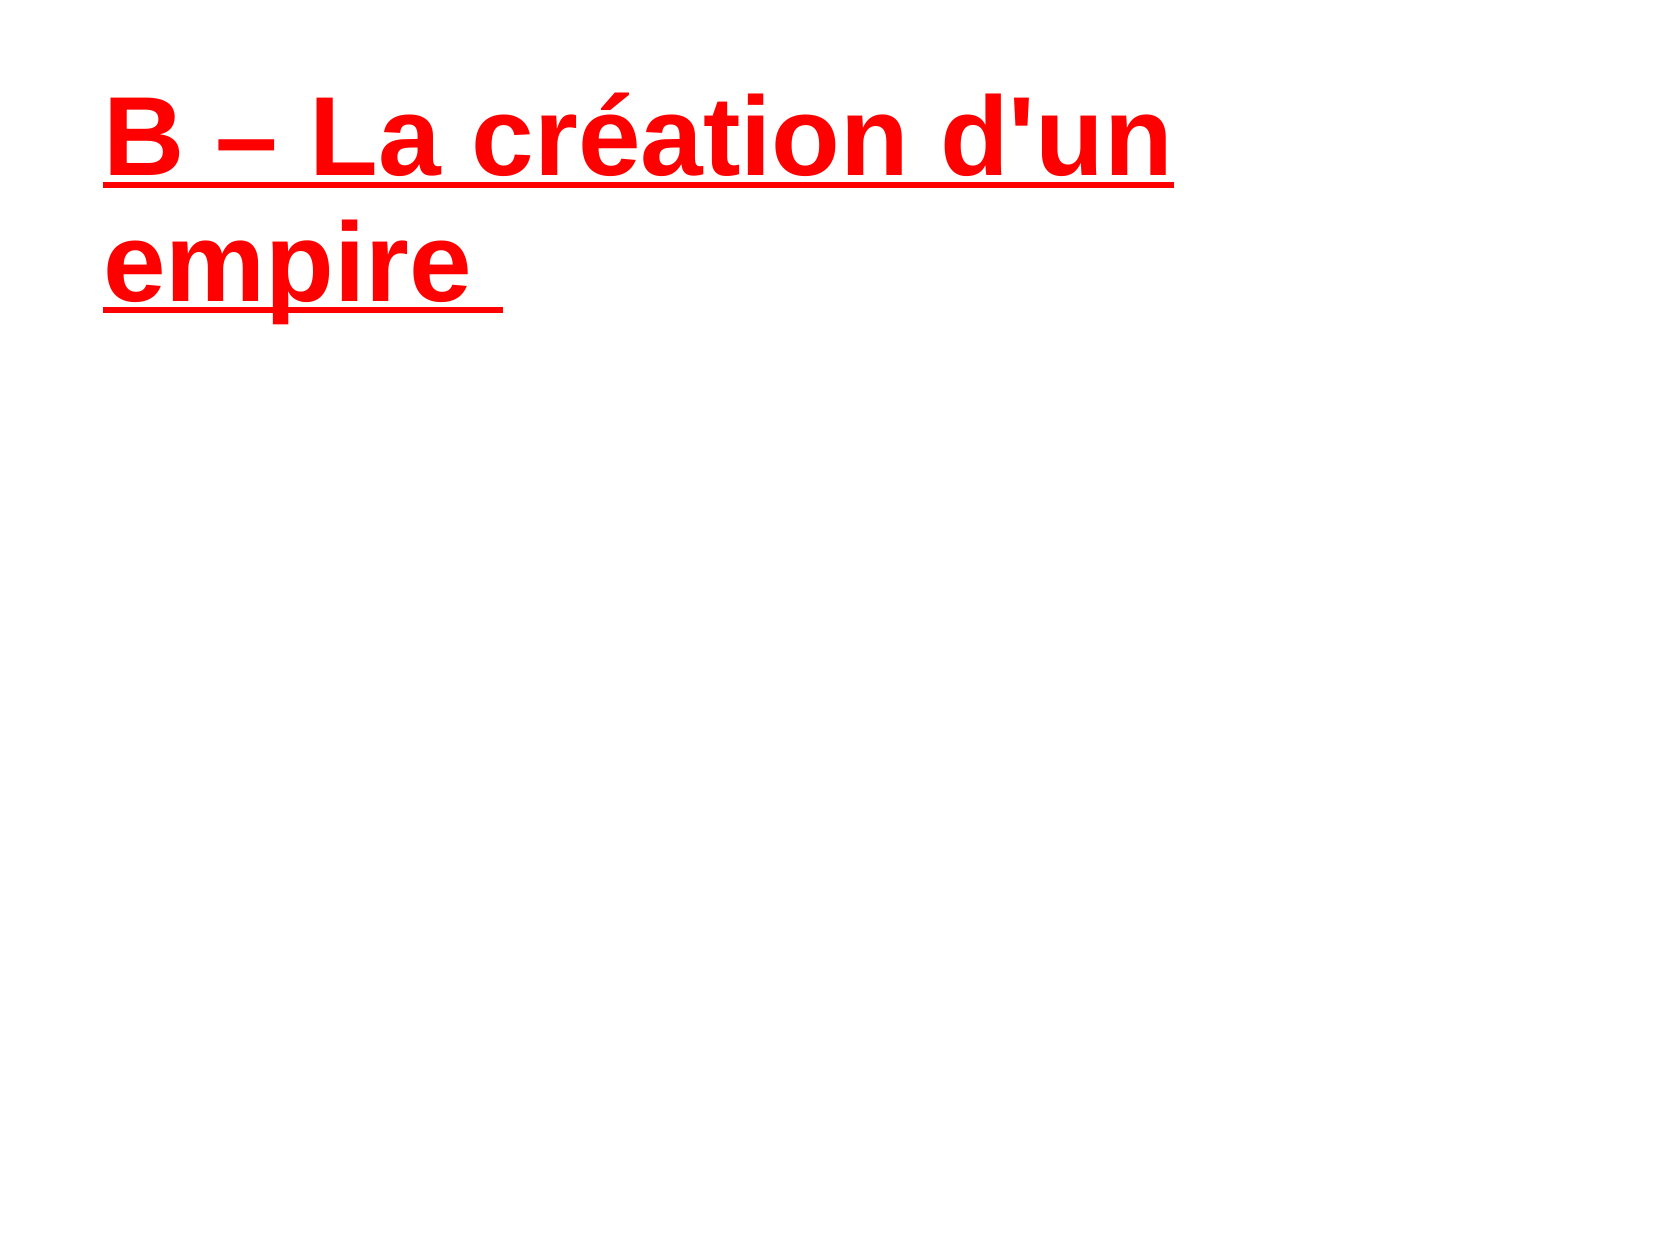

#
B – La création d'un empire